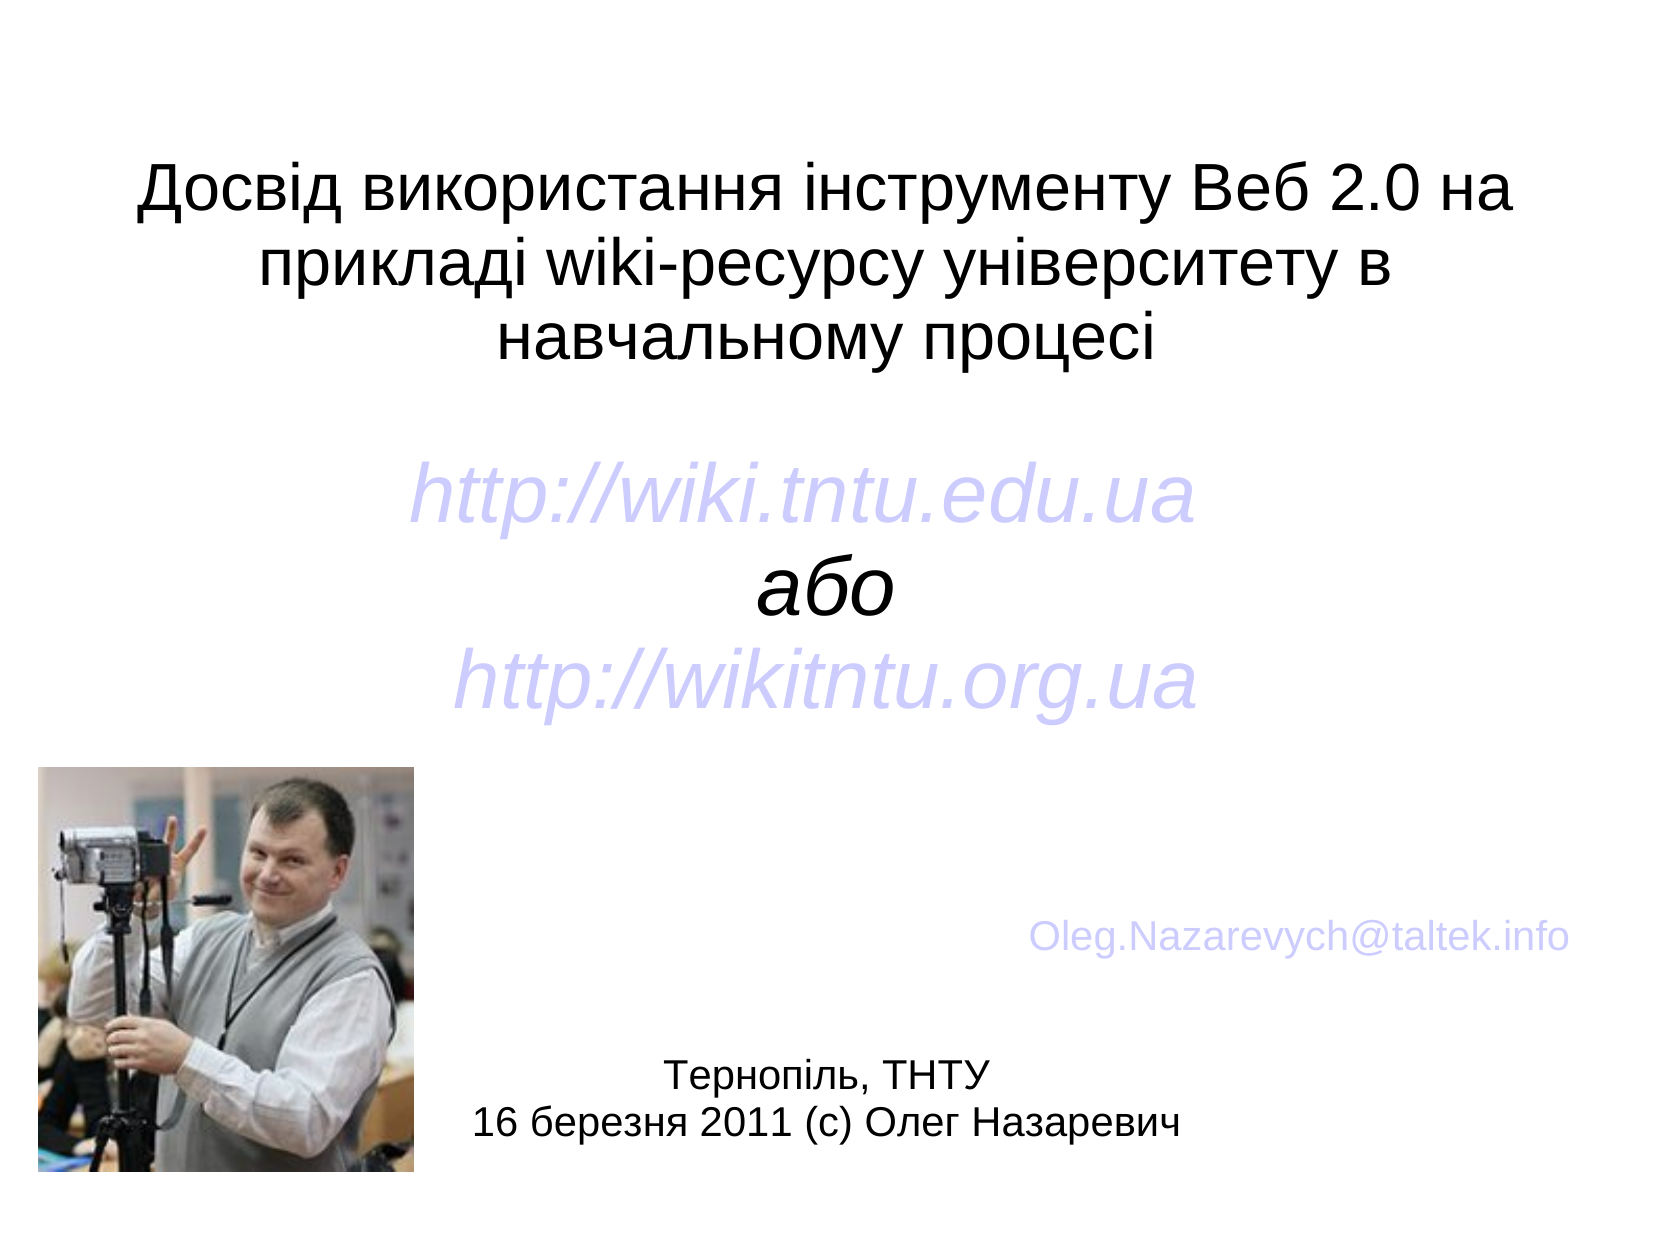

Досвід використання інструменту Веб 2.0 на прикладі wiki-ресурсу університету в навчальному процесі
http://wiki.tntu.edu.ua
або
 http://wikitntu.org.ua
Oleg.Nazarevych@taltek.info
Тернопіль, ТНТУ
16 березня 2011 (c) Олег Назаревич